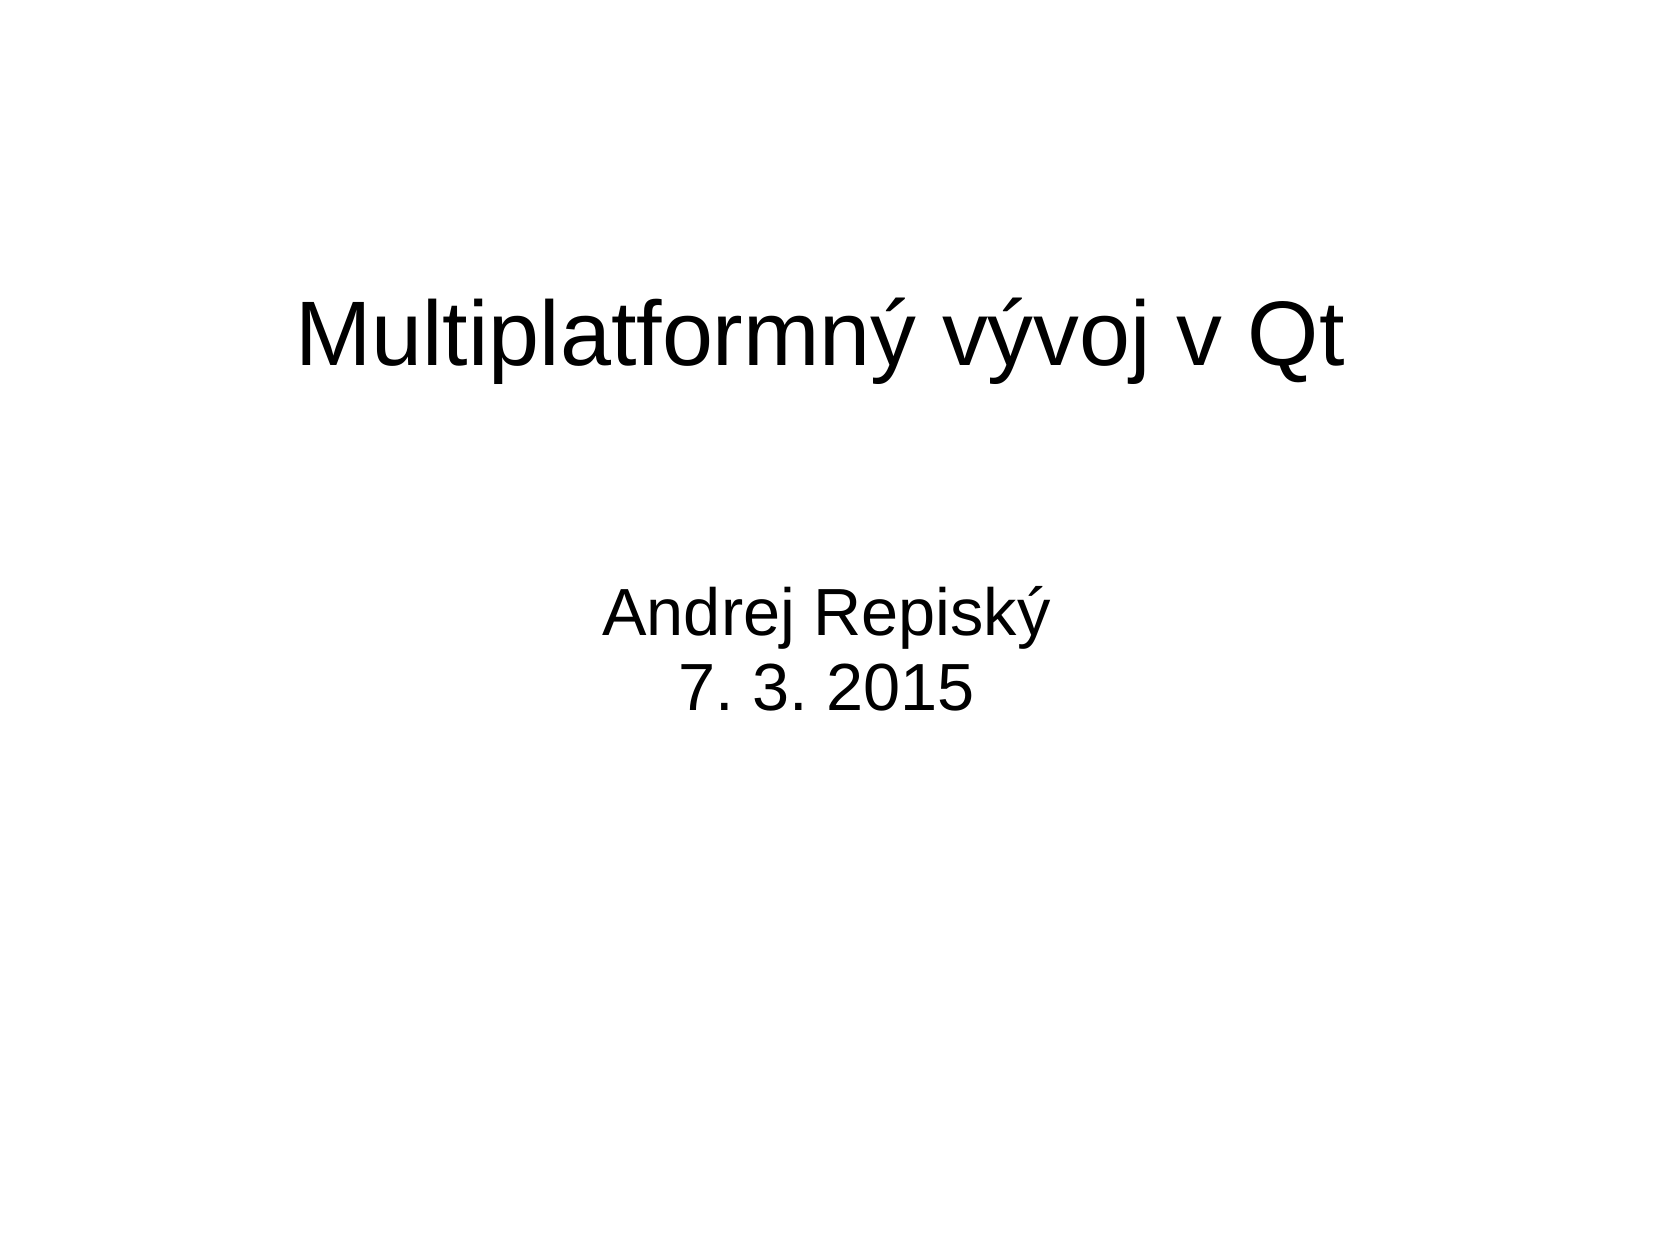

# Multiplatformný vývoj v Qt
Andrej Repiský
7. 3. 2015